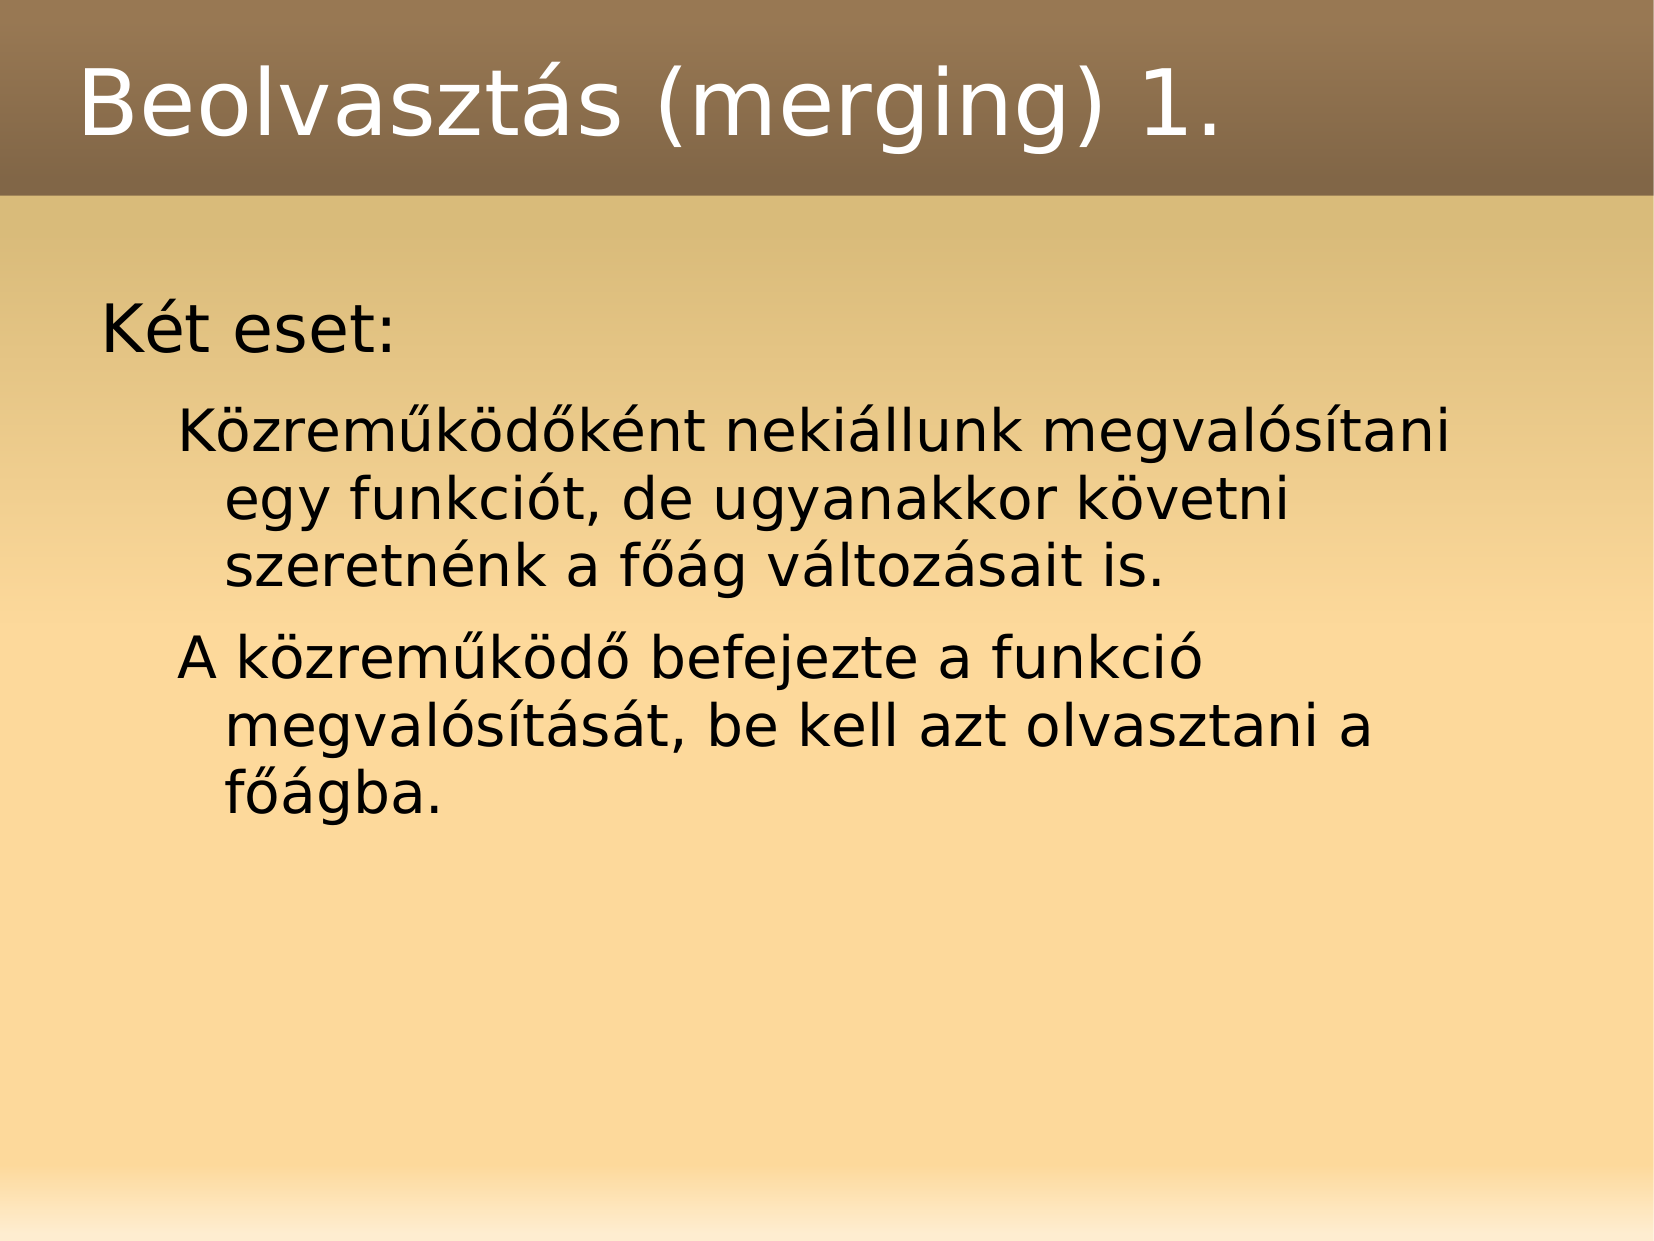

# Beolvasztás (merging) 1.
Két eset:
Közreműködőként nekiállunk megvalósítani egy funkciót, de ugyanakkor követni szeretnénk a főág változásait is.
A közreműködő befejezte a funkció megvalósítását, be kell azt olvasztani a főágba.